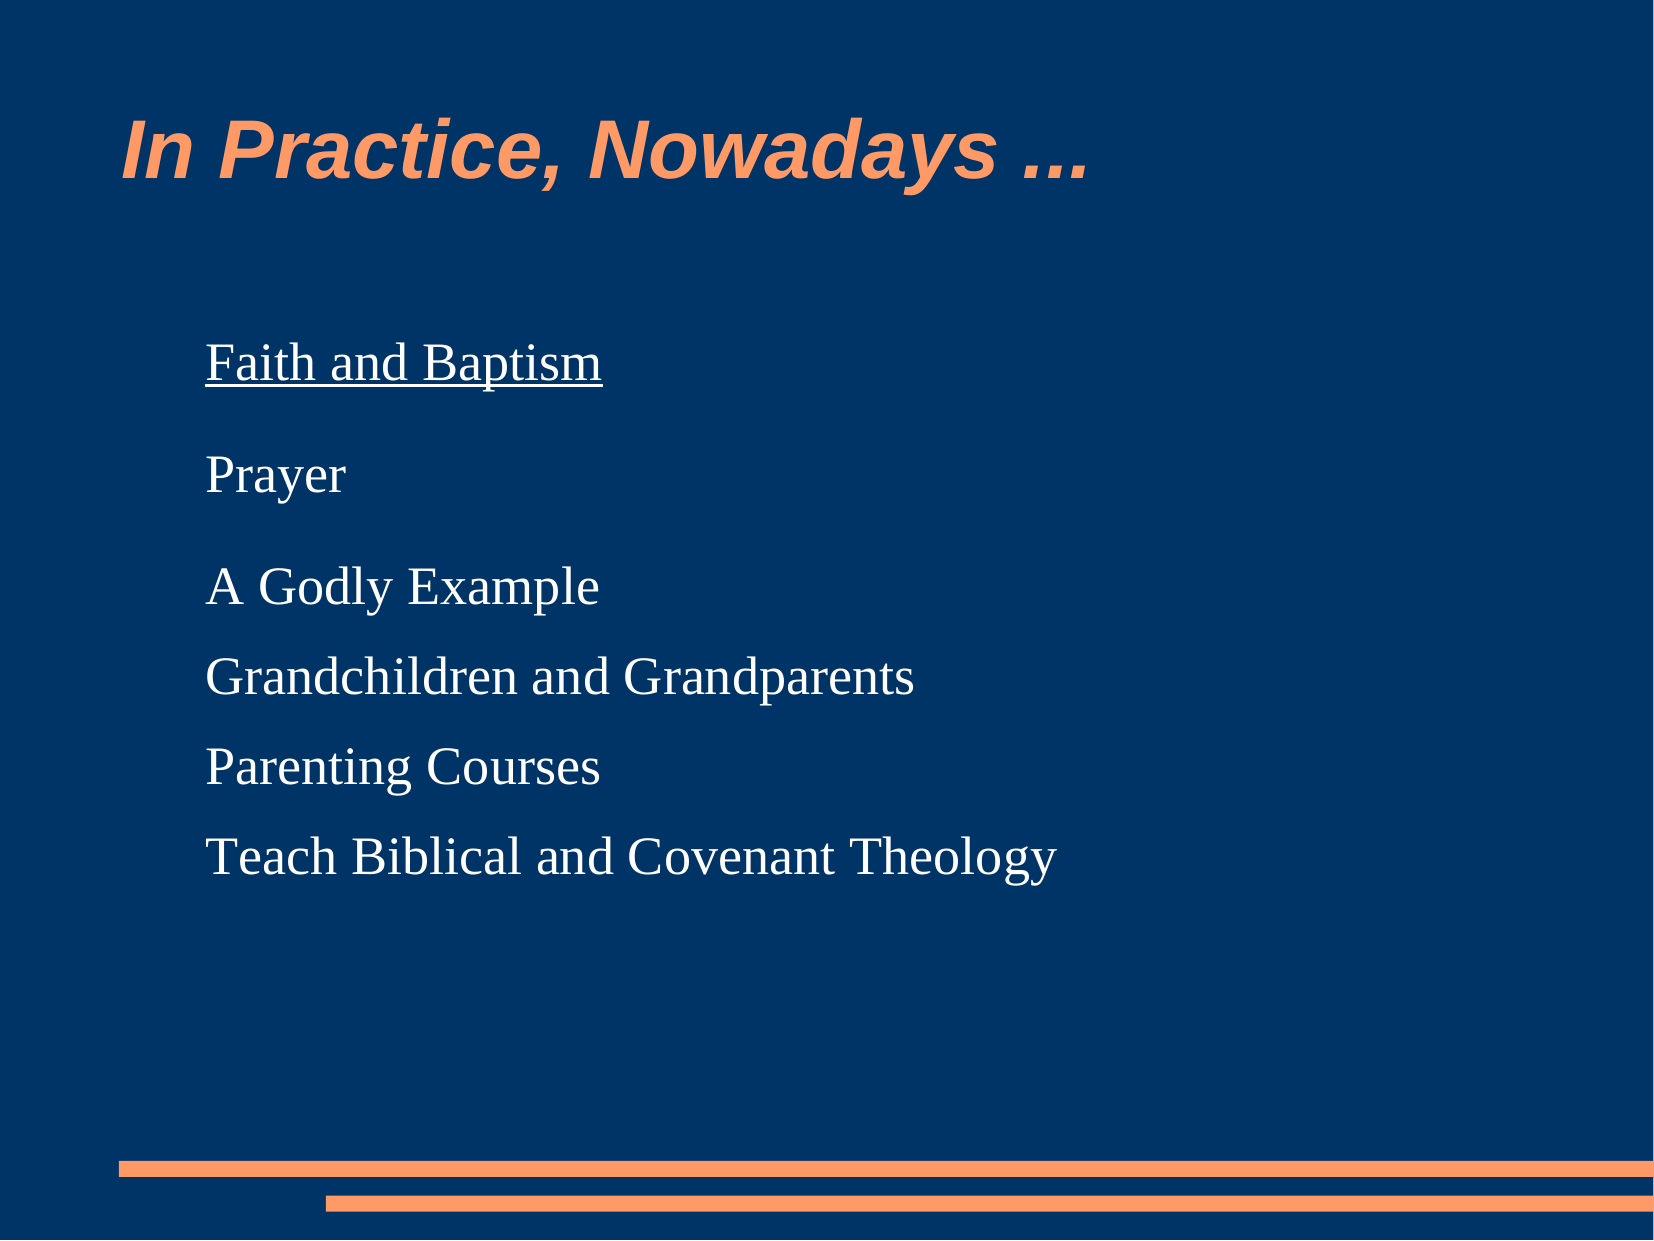

# In Practice, Nowadays ...
 Faith and Baptism
 Prayer
 A Godly Example
 Grandchildren and Grandparents
 Parenting Courses
 Teach Biblical and Covenant Theology